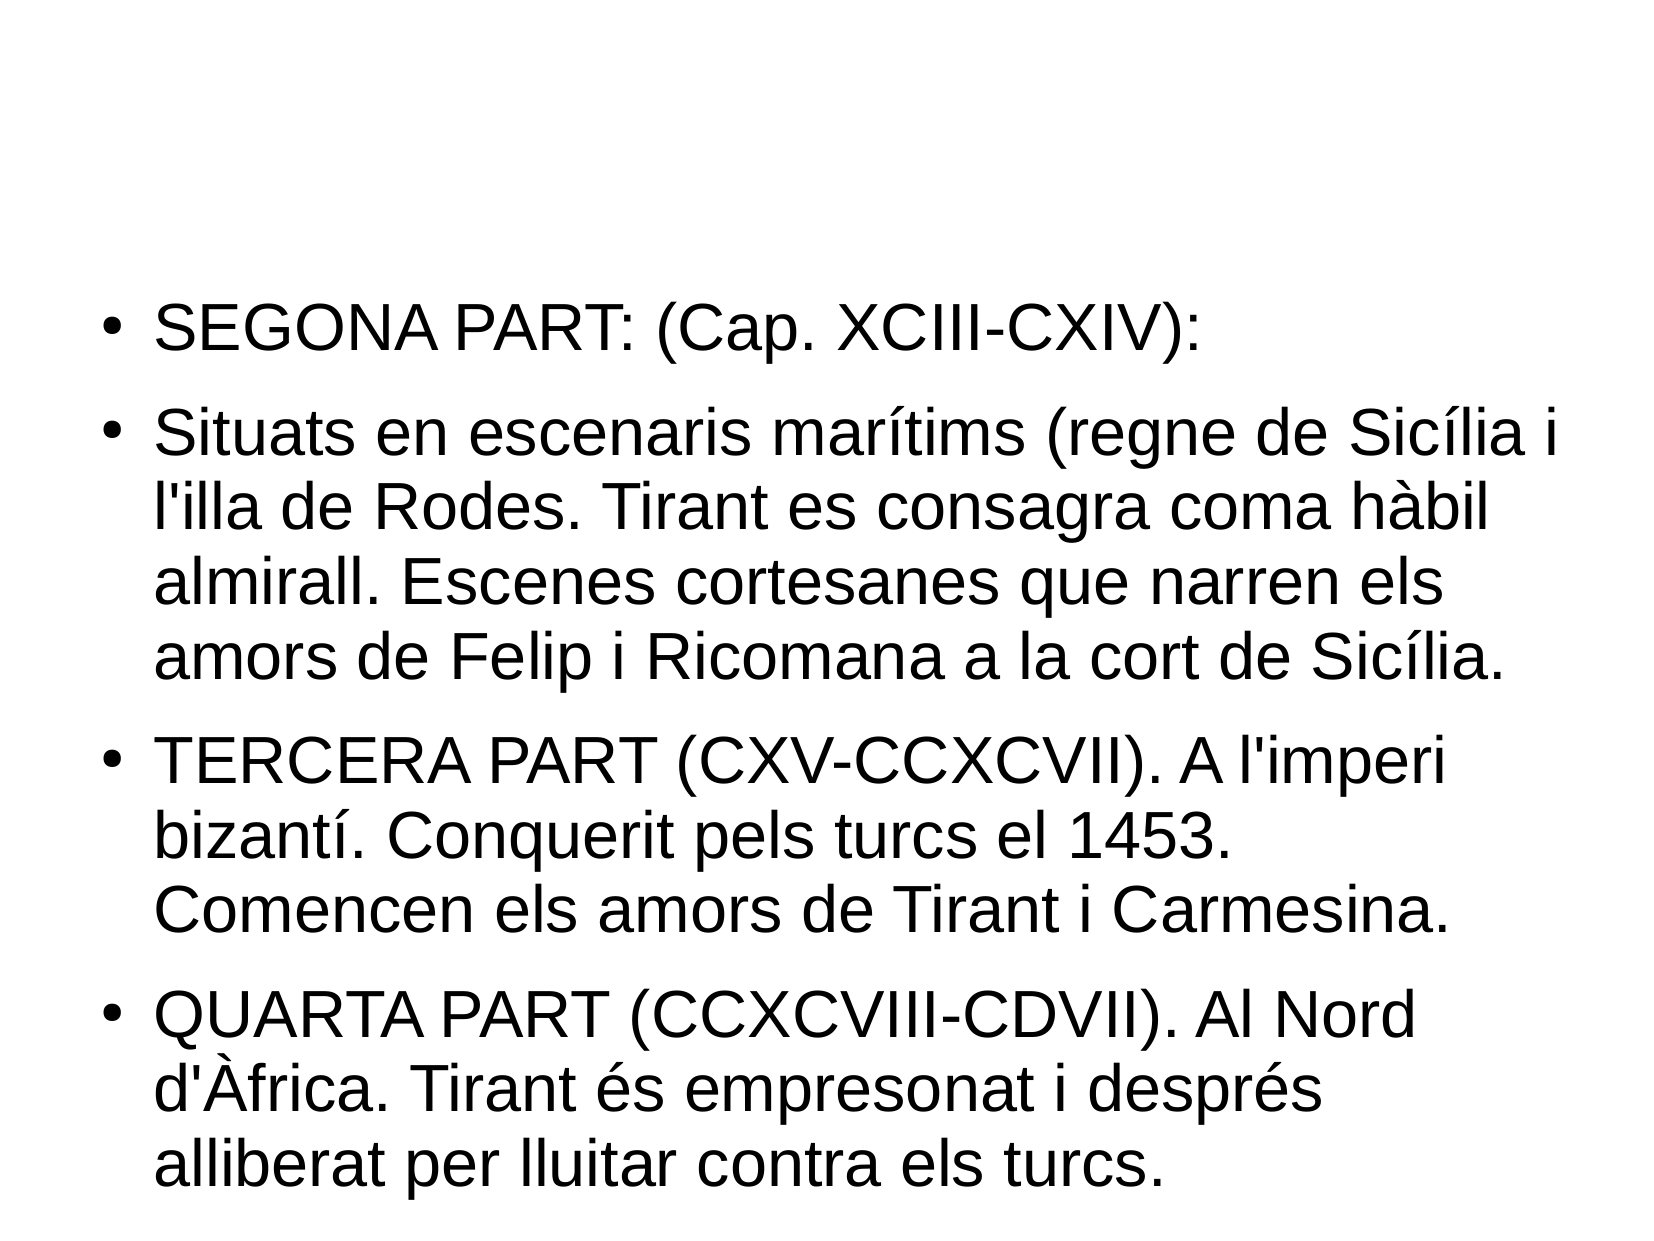

#
SEGONA PART: (Cap. XCIII-CXIV):
Situats en escenaris marítims (regne de Sicília i l'illa de Rodes. Tirant es consagra coma hàbil almirall. Escenes cortesanes que narren els amors de Felip i Ricomana a la cort de Sicília.
TERCERA PART (CXV-CCXCVII). A l'imperi bizantí. Conquerit pels turcs el 1453. Comencen els amors de Tirant i Carmesina.
QUARTA PART (CCXCVIII-CDVII). Al Nord d'Àfrica. Tirant és empresonat i després alliberat per lluitar contra els turcs.